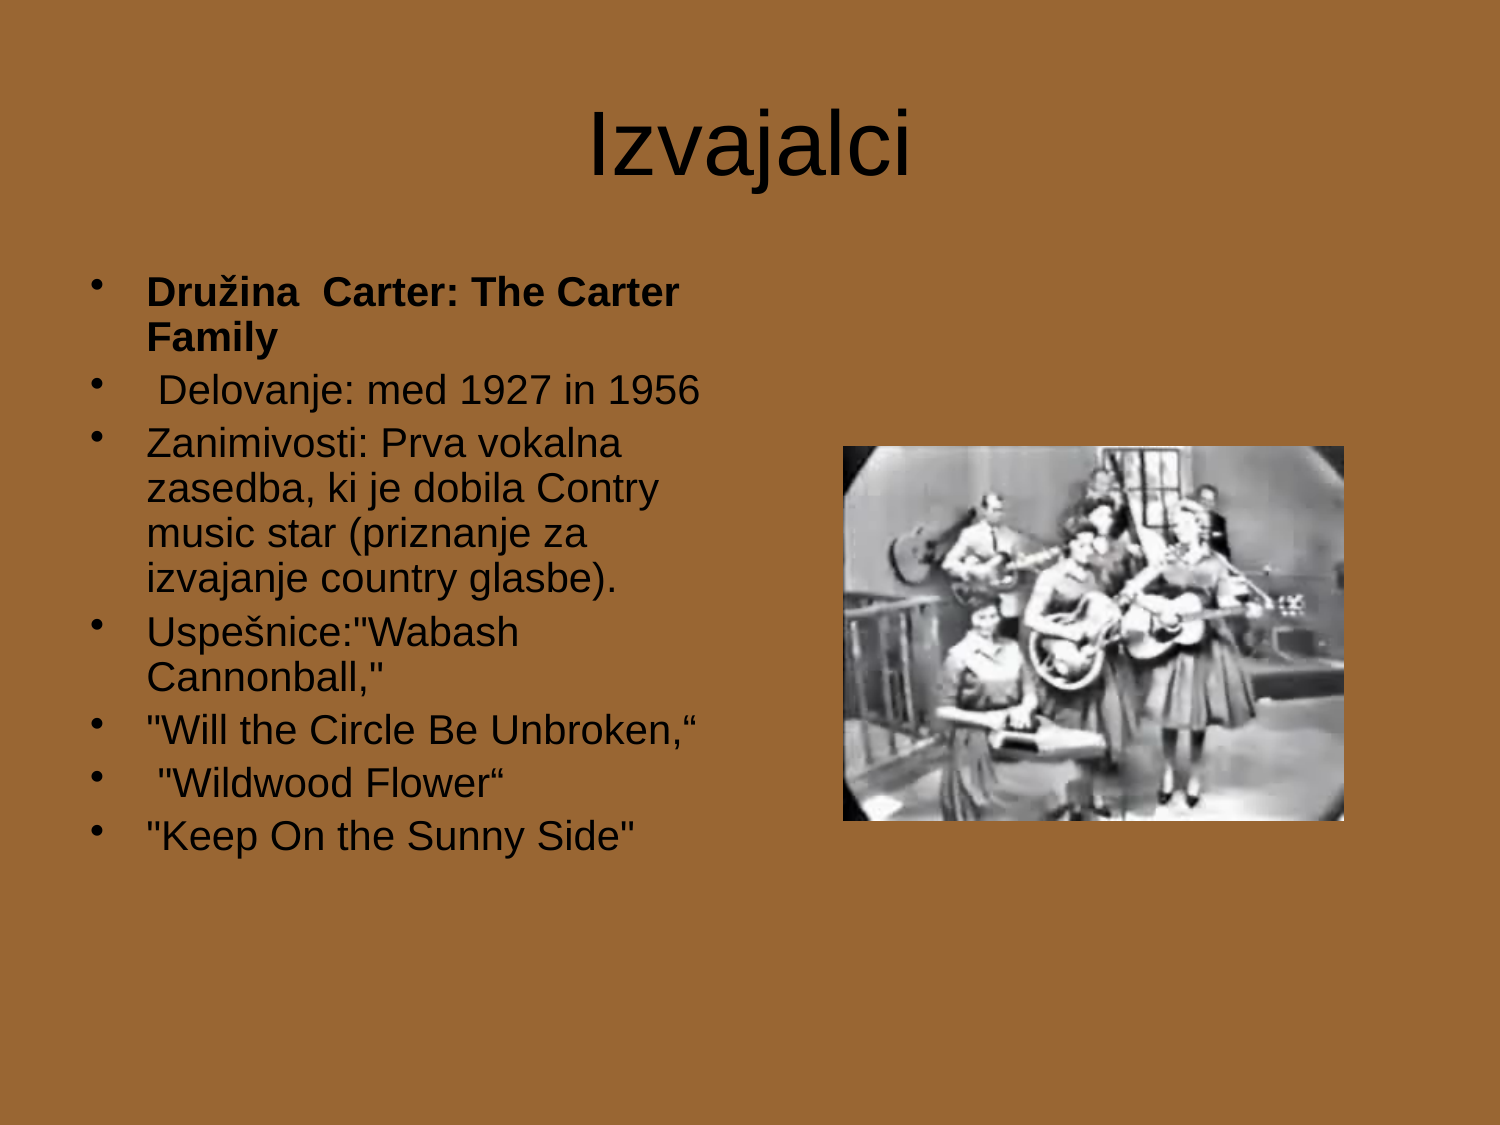

# Izvajalci
Družina Carter: The Carter Family
 Delovanje: med 1927 in 1956
Zanimivosti: Prva vokalna zasedba, ki je dobila Contry music star (priznanje za izvajanje country glasbe).
Uspešnice:"Wabash Cannonball,"
"Will the Circle Be Unbroken,“
 "Wildwood Flower“
"Keep On the Sunny Side"